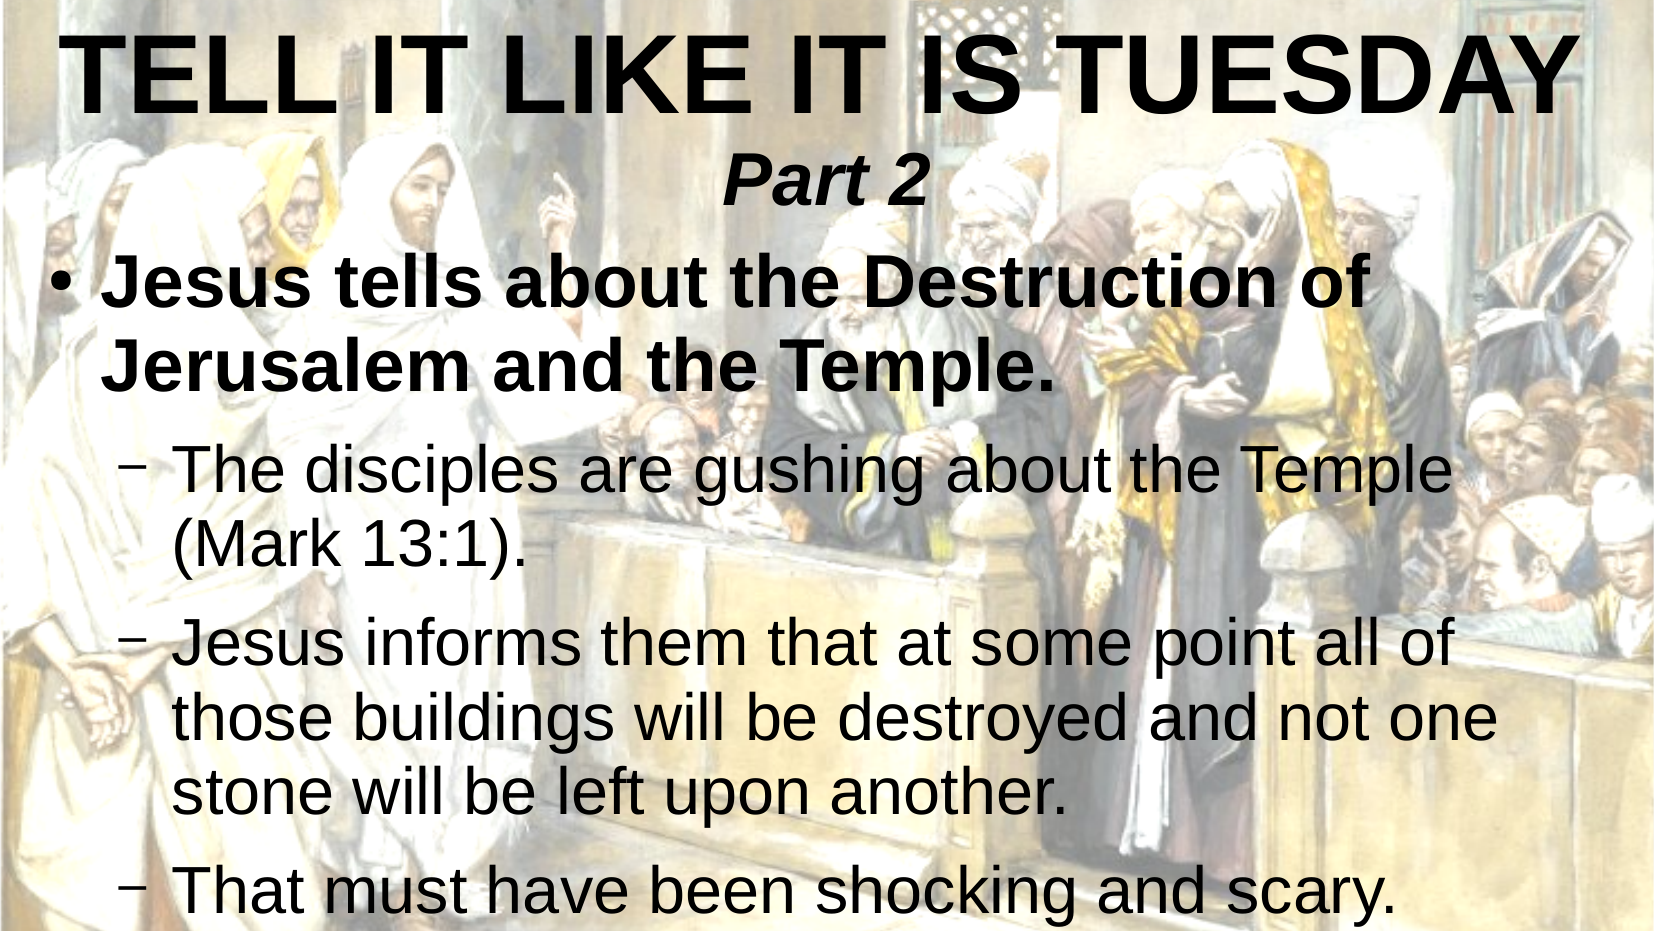

TELL IT LIKE IT IS TUESDAY
Part 2
# Jesus tells about the Destruction of Jerusalem and the Temple.
The disciples are gushing about the Temple (Mark 13:1).
Jesus informs them that at some point all of those buildings will be destroyed and not one stone will be left upon another.
That must have been shocking and scary.